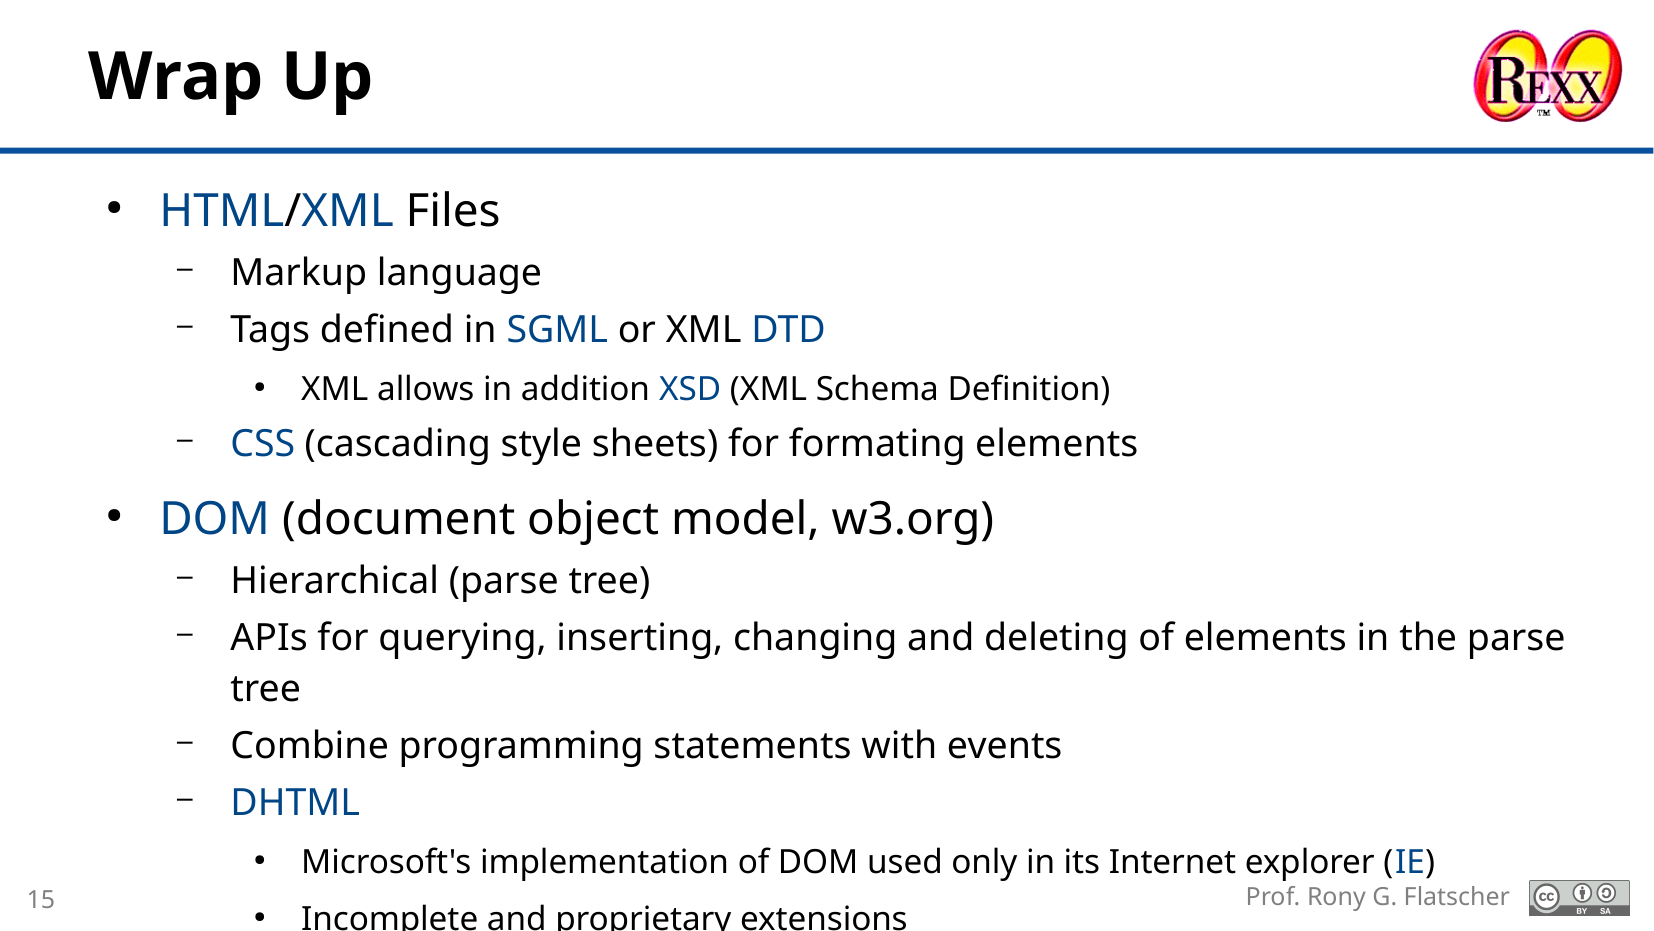

# Wrap Up
HTML/XML Files
Markup language
Tags defined in SGML or XML DTD
XML allows in addition XSD (XML Schema Definition)
CSS (cascading style sheets) for formating elements
DOM (document object model, w3.org)
Hierarchical (parse tree)
APIs for querying, inserting, changing and deleting of elements in the parse tree
Combine programming statements with events
DHTML
Microsoft's implementation of DOM used only in its Internet explorer (IE)
Incomplete and proprietary extensions